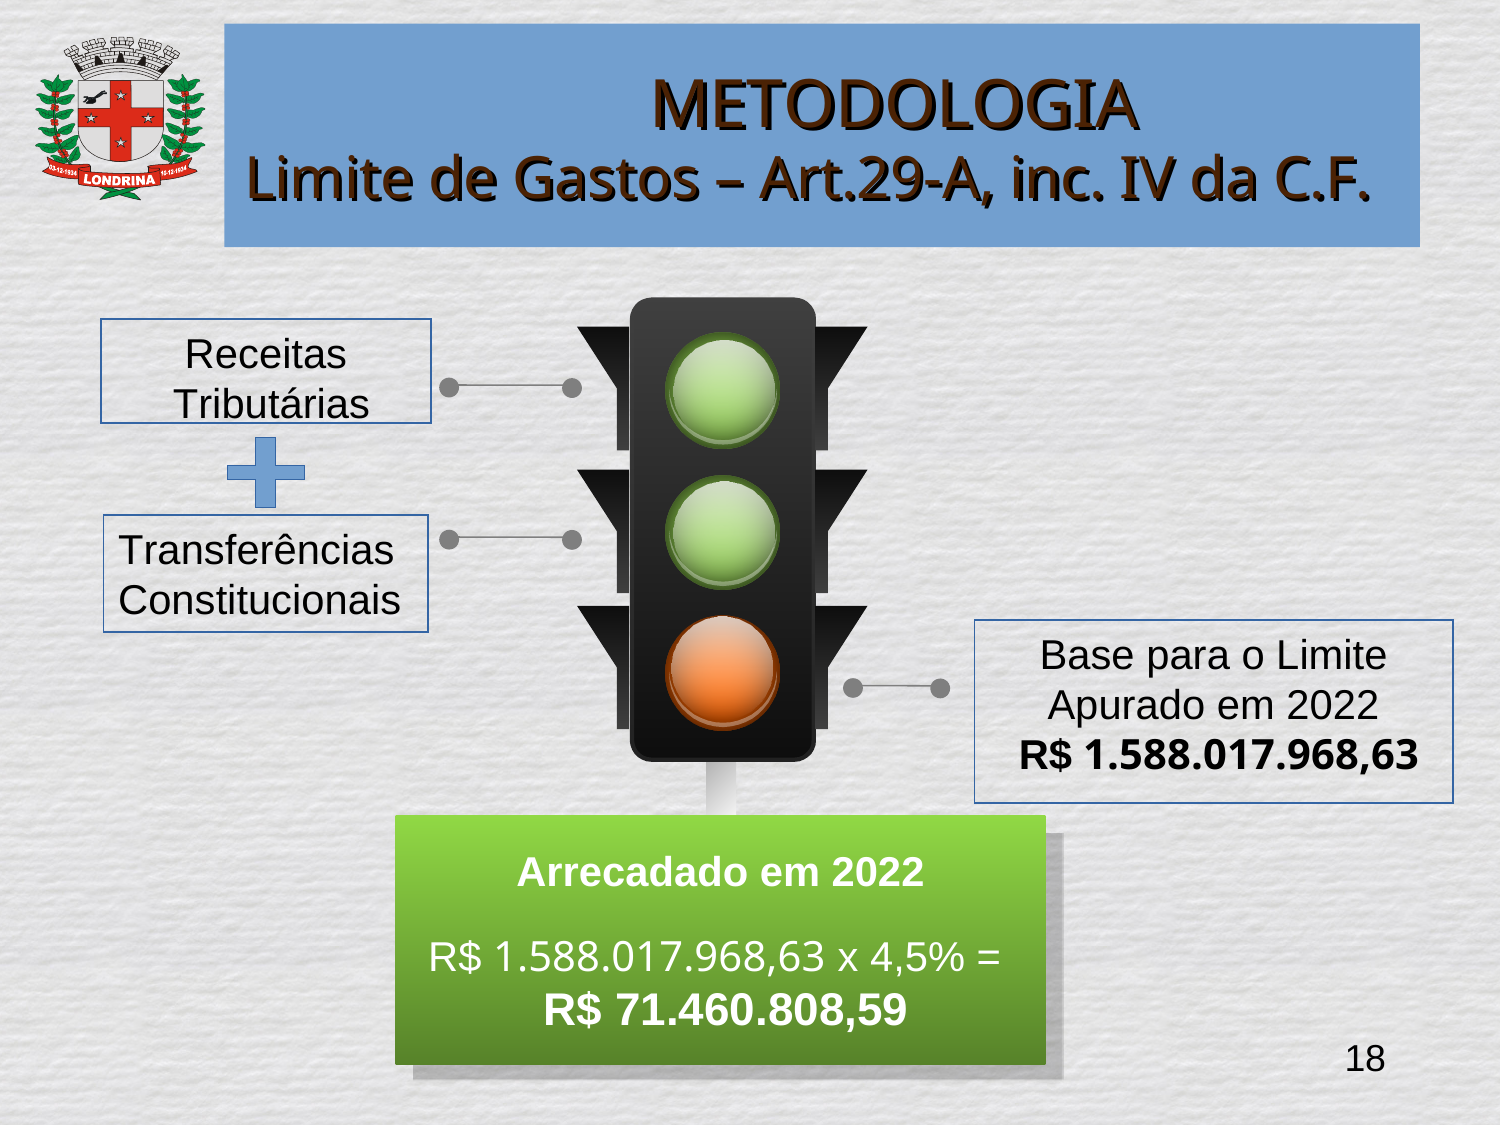

METODOLOGIA
Limite de Gastos – Art.29-A, inc. IV da C.F.
 Receitas Tributárias
Transferências Constitucionais
Base para o Limite
Apurado em 2022
 R$ 1.588.017.968,63
Arrecadado em 2022
R$ 1.588.017.968,63 x 4,5% = R$ 71.460.808,59